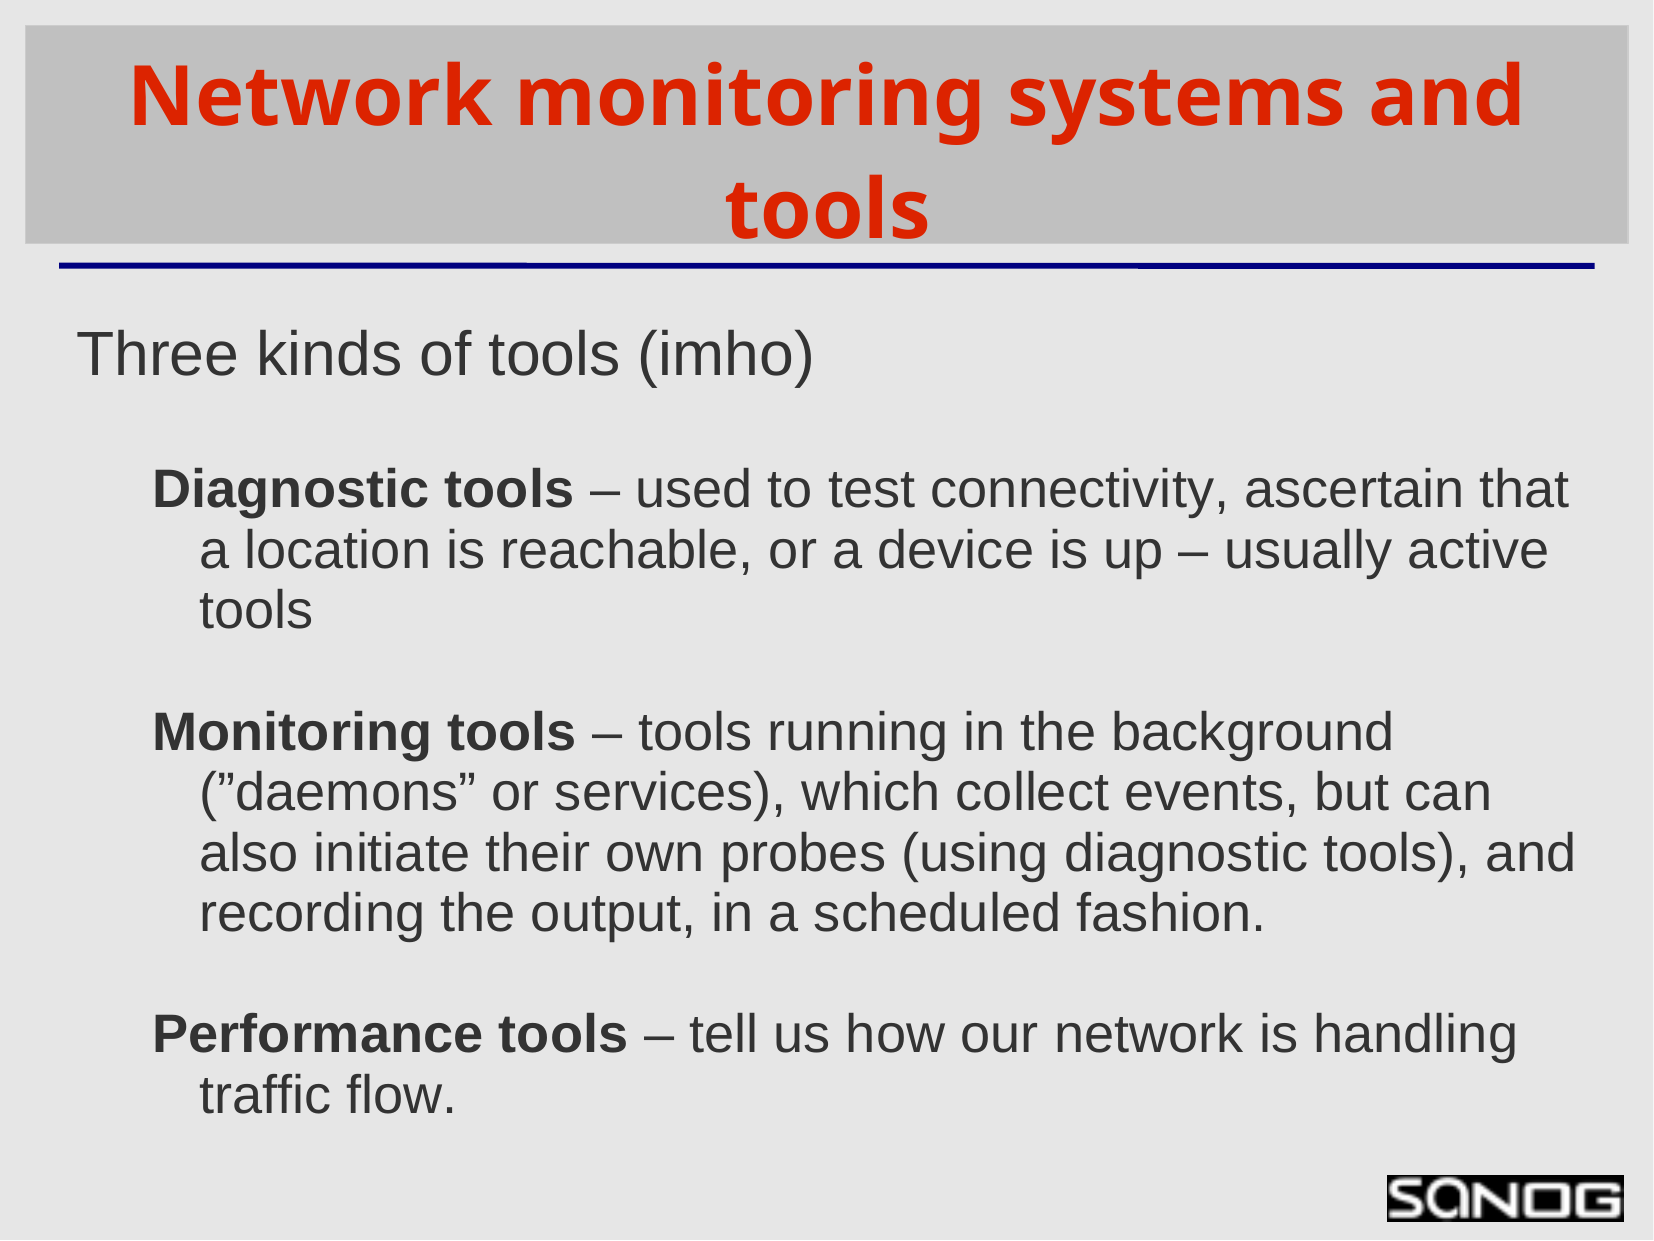

# Network monitoring systems and tools
Three kinds of tools (imho)
Diagnostic tools – used to test connectivity, ascertain that a location is reachable, or a device is up – usually active tools
Monitoring tools – tools running in the background (”daemons” or services), which collect events, but can also initiate their own probes (using diagnostic tools), and recording the output, in a scheduled fashion.
Performance tools – tell us how our network is handling traffic flow.